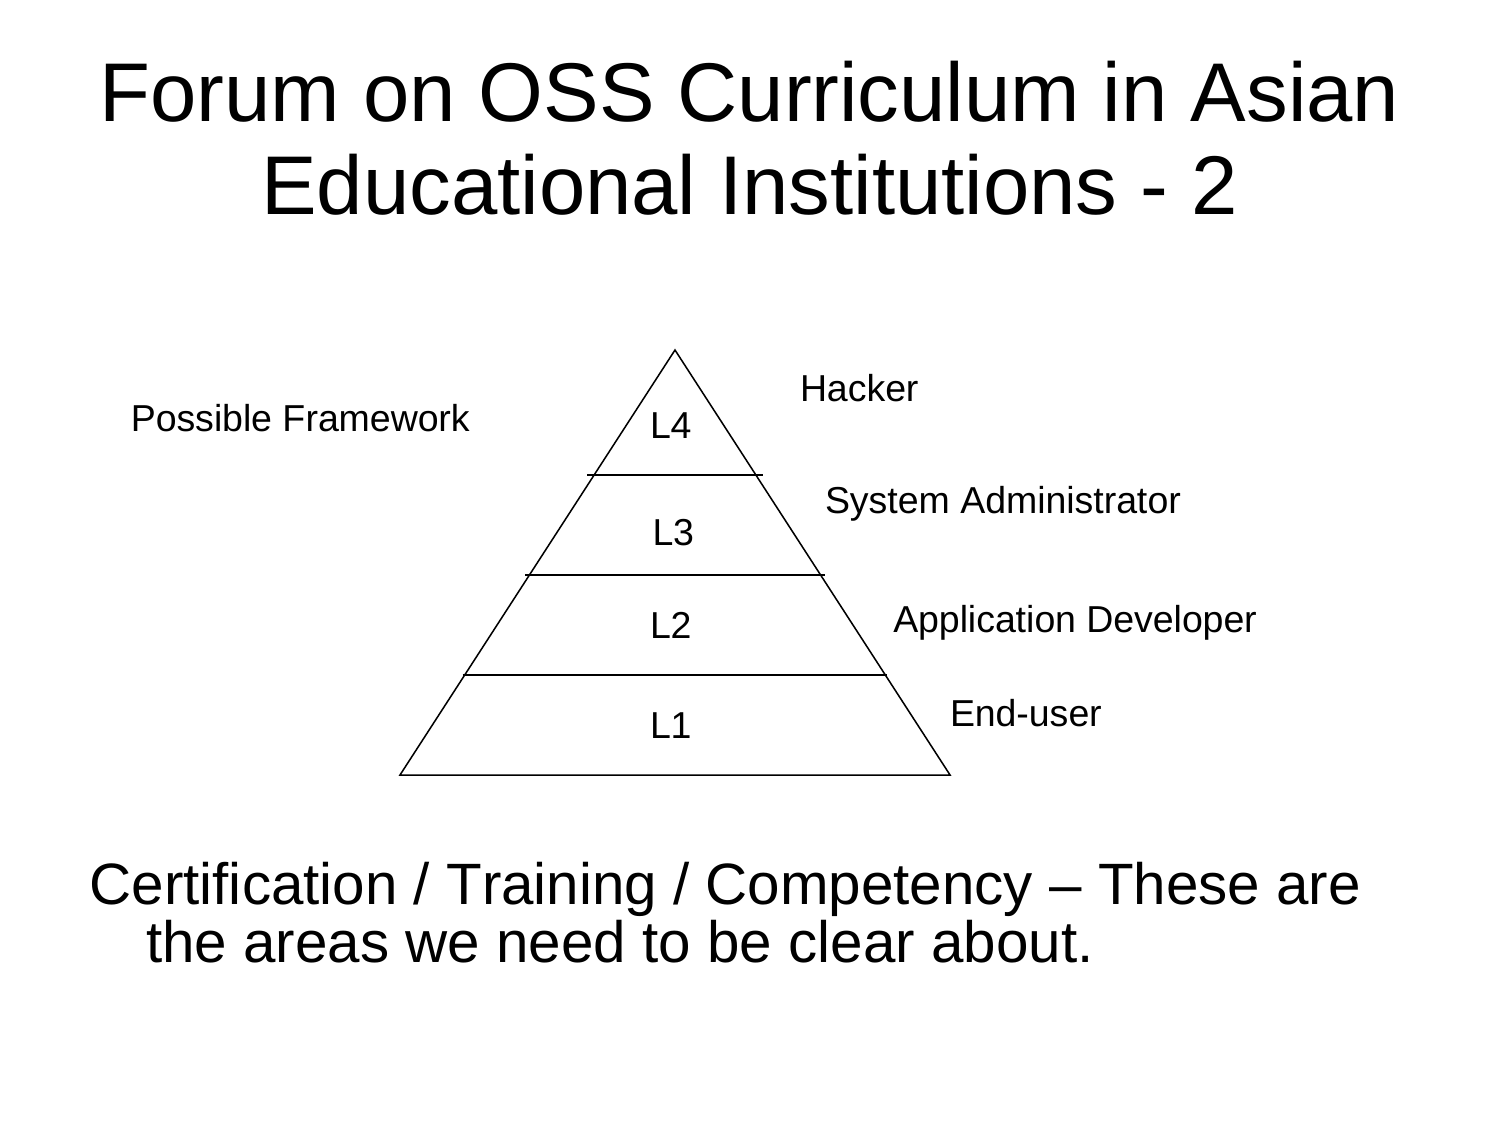

# Forum on OSS Curriculum in Asian Educational Institutions - 2
Hacker
Possible Framework
L4
System Administrator
L3
Application Developer
L2
End-user
L1
Certification / Training / Competency – These are the areas we need to be clear about.